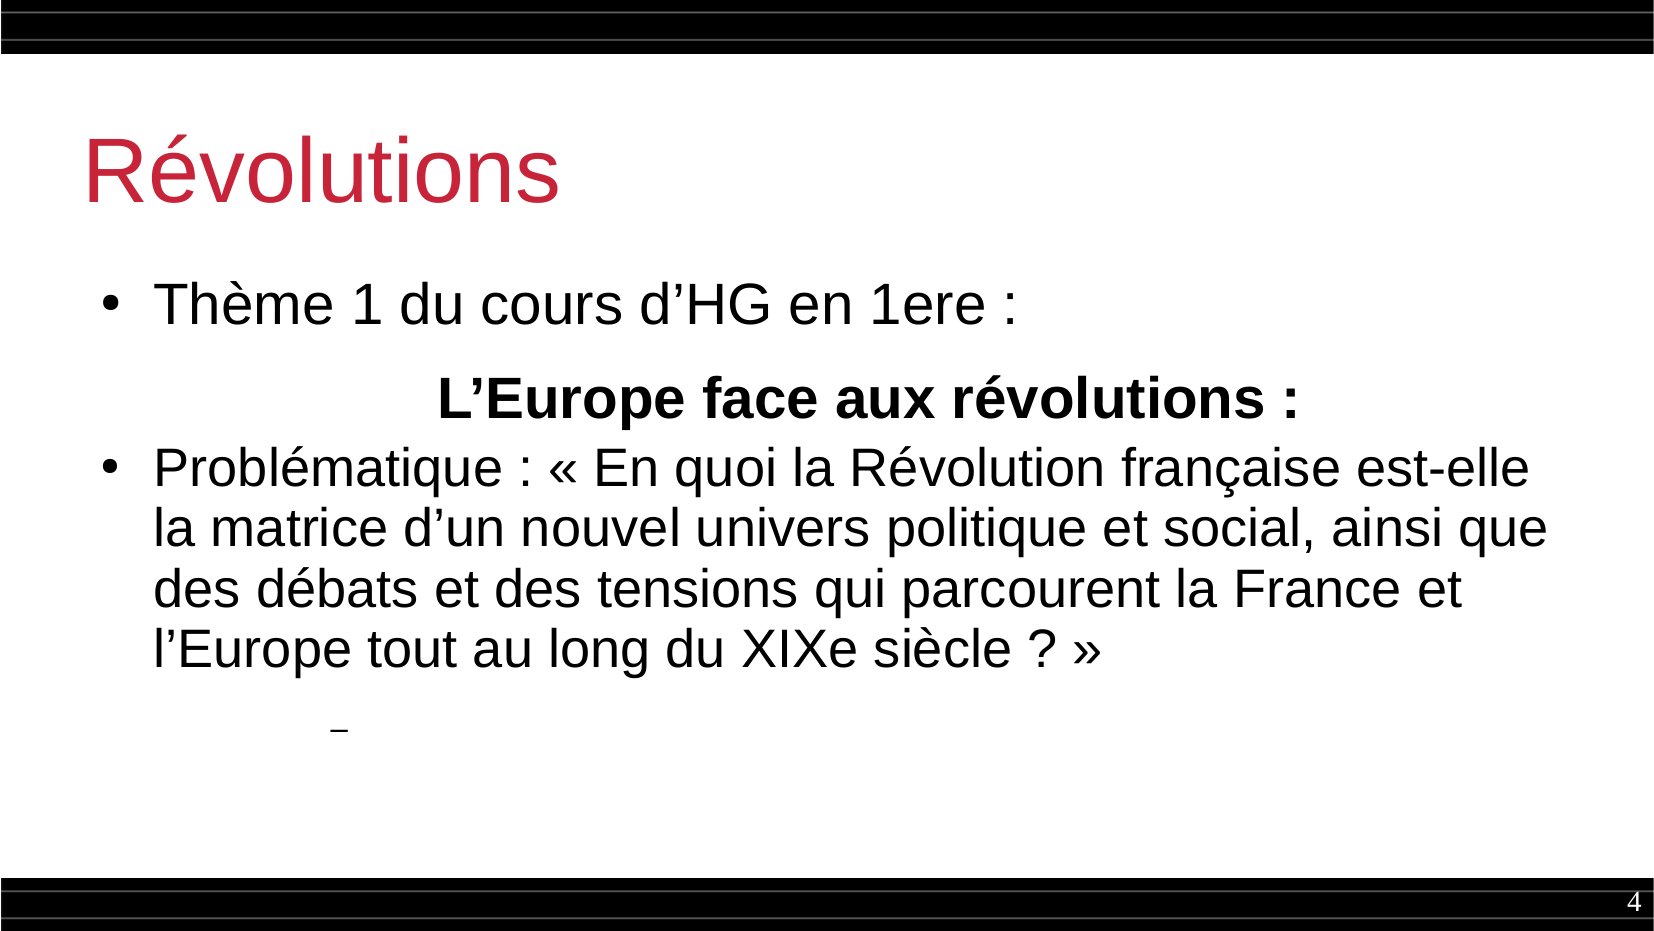

# Révolutions
Thème 1 du cours d’HG en 1ere :
L’Europe face aux révolutions :
Problématique : « En quoi la Révolution française est-elle la matrice d’un nouvel univers politique et social, ainsi que des débats et des tensions qui parcourent la France et l’Europe tout au long du XIXe siècle ? »